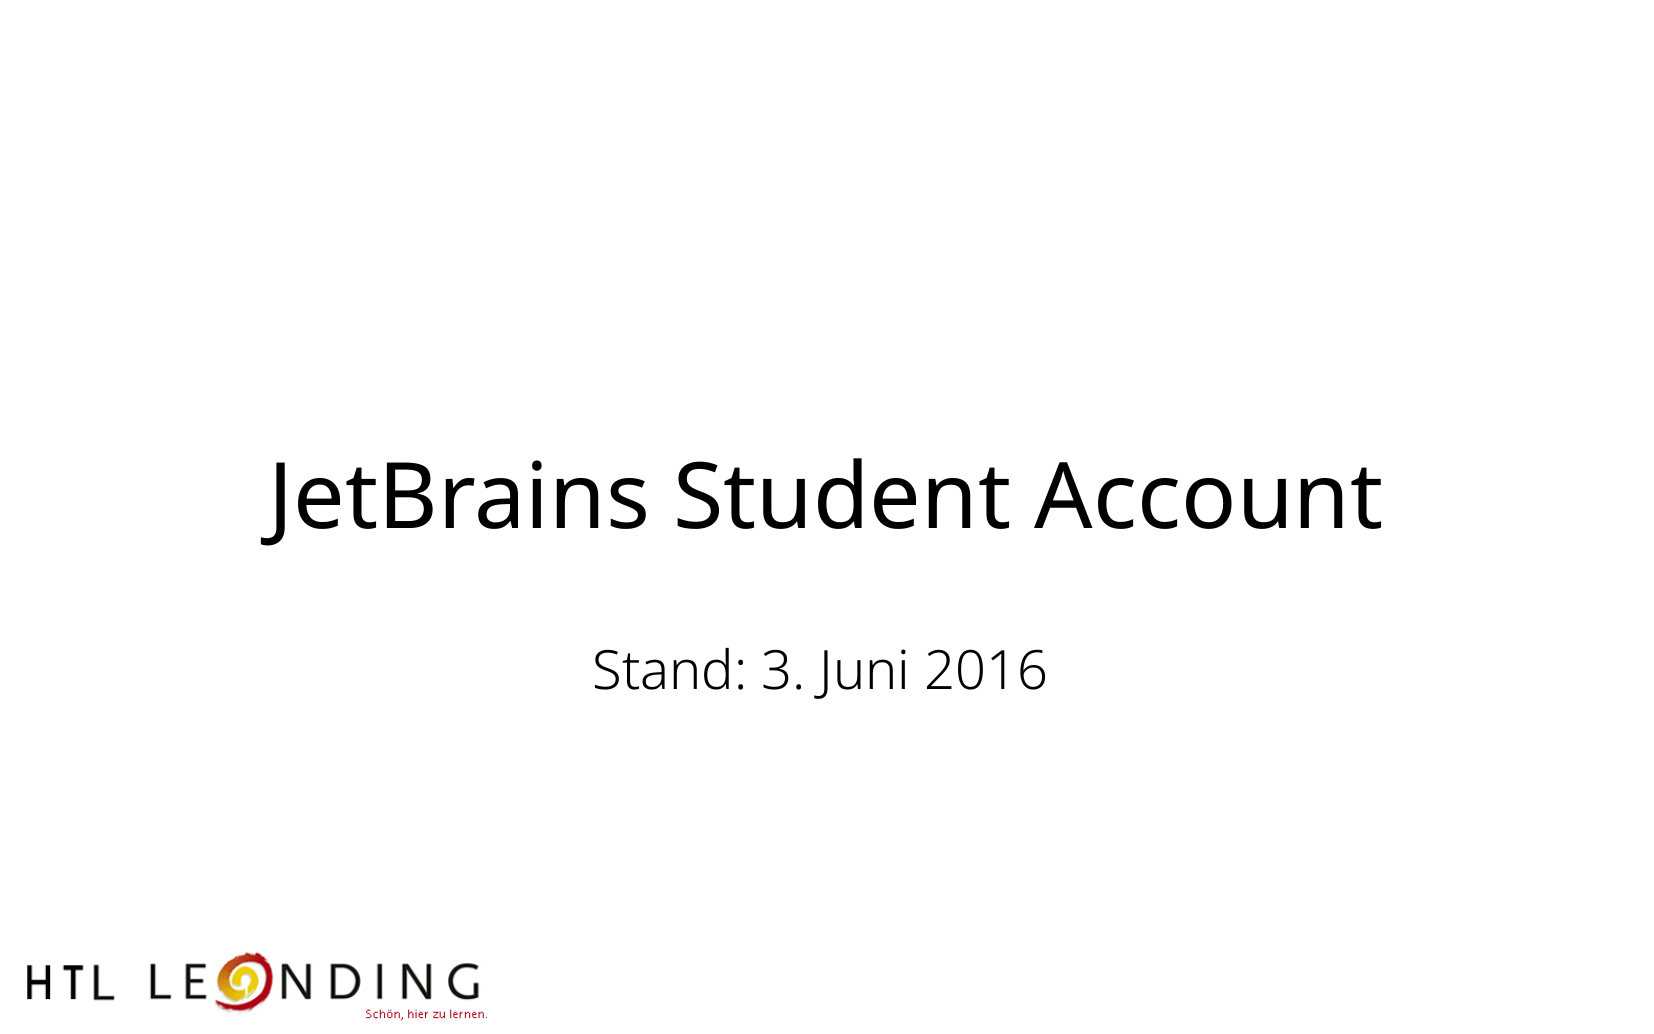

# JetBrains Student Account
Stand: 3. Juni 2016